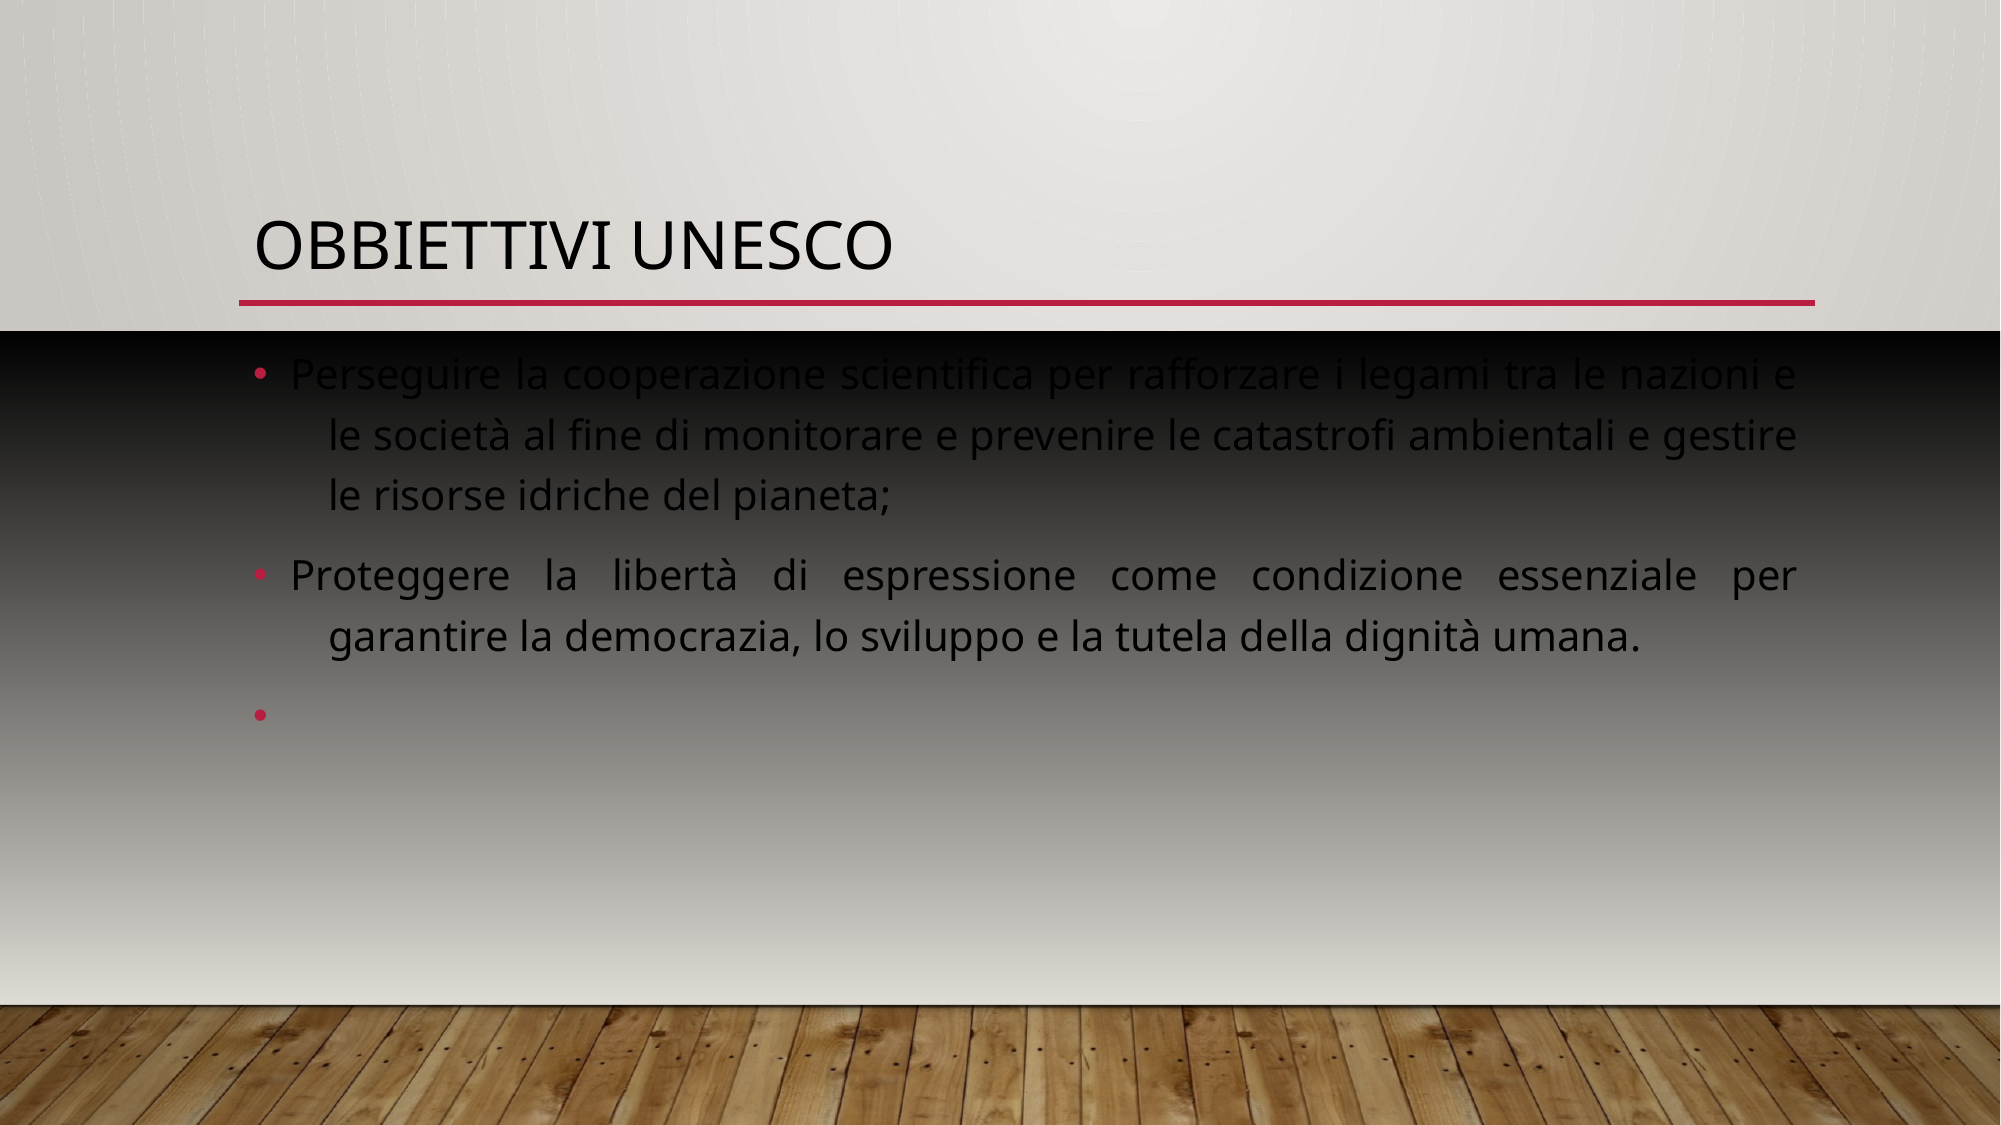

# Obbiettivi unesco
Perseguire la cooperazione scientifica per rafforzare i legami tra le nazioni e le società al fine di monitorare e prevenire le catastrofi ambientali e gestire le risorse idriche del pianeta;
Proteggere la libertà di espressione come condizione essenziale per garantire la democrazia, lo sviluppo e la tutela della dignità umana.